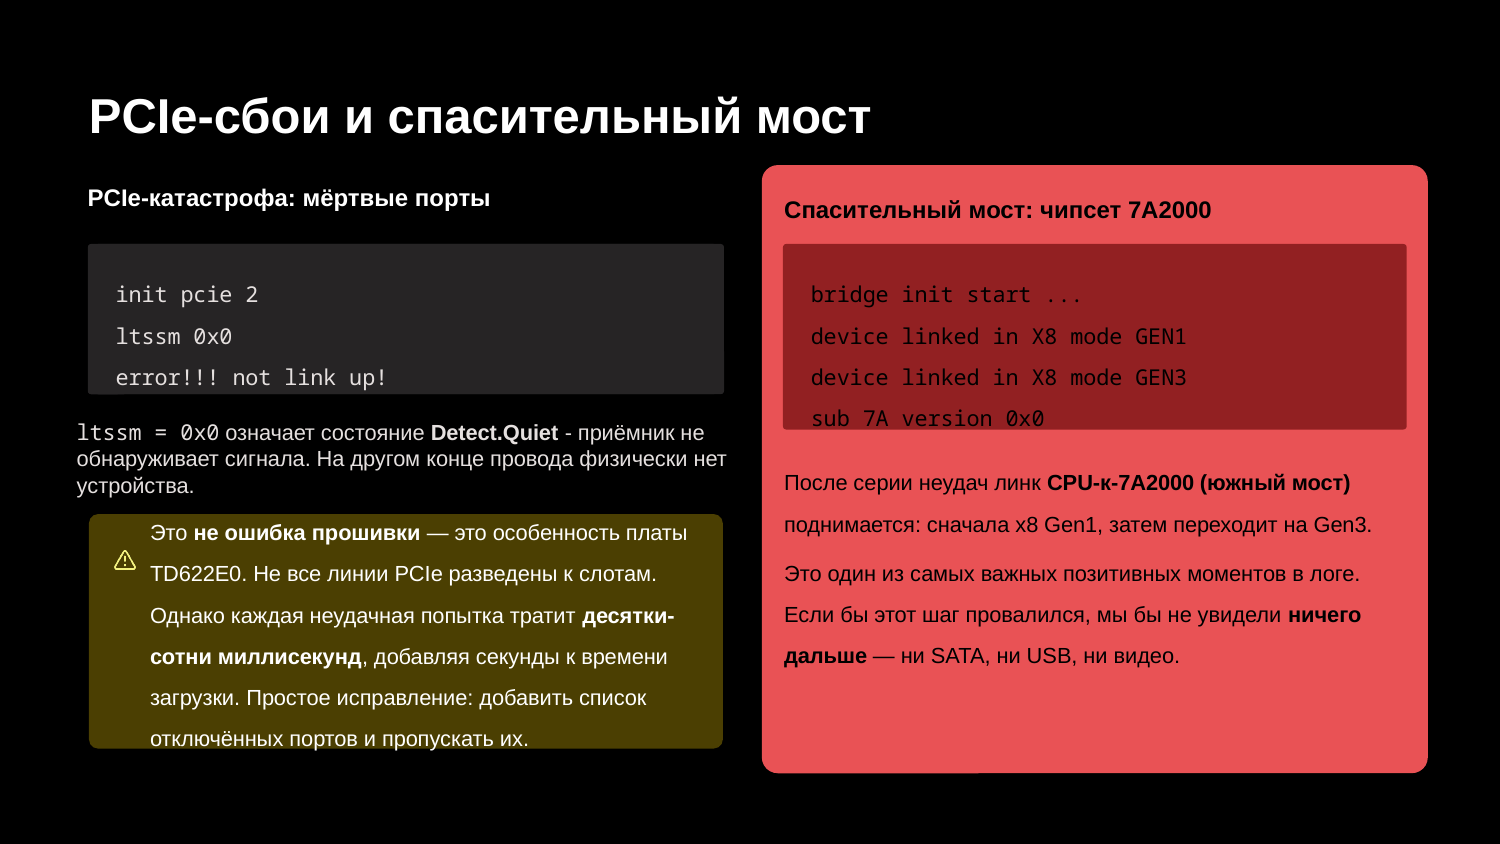

PCIe-сбои и спасительный мост
PCIe-катастрофа: мёртвые порты
Спасительный мост: чипсет 7A2000
init pcie 2
ltssm 0x0
error!!! not link up!
bridge init start ...
device linked in X8 mode GEN1
device linked in X8 mode GEN3
sub 7A version 0x0
ltssm = 0x0 означает состояние Detect.Quiet - приёмник не обнаруживает сигнала. На другом конце провода физически нет устройства.
После серии неудач линк CPU-к-7A2000 (южный мост) поднимается: сначала x8 Gen1, затем переходит на Gen3.
Это не ошибка прошивки — это особенность платы TD622E0. Не все линии PCIe разведены к слотам. Однако каждая неудачная попытка тратит десятки-сотни миллисекунд, добавляя секунды к времени загрузки. Простое исправление: добавить список отключённых портов и пропускать их.
Это один из самых важных позитивных моментов в логе. Если бы этот шаг провалился, мы бы не увидели ничего дальше — ни SATA, ни USB, ни видео.